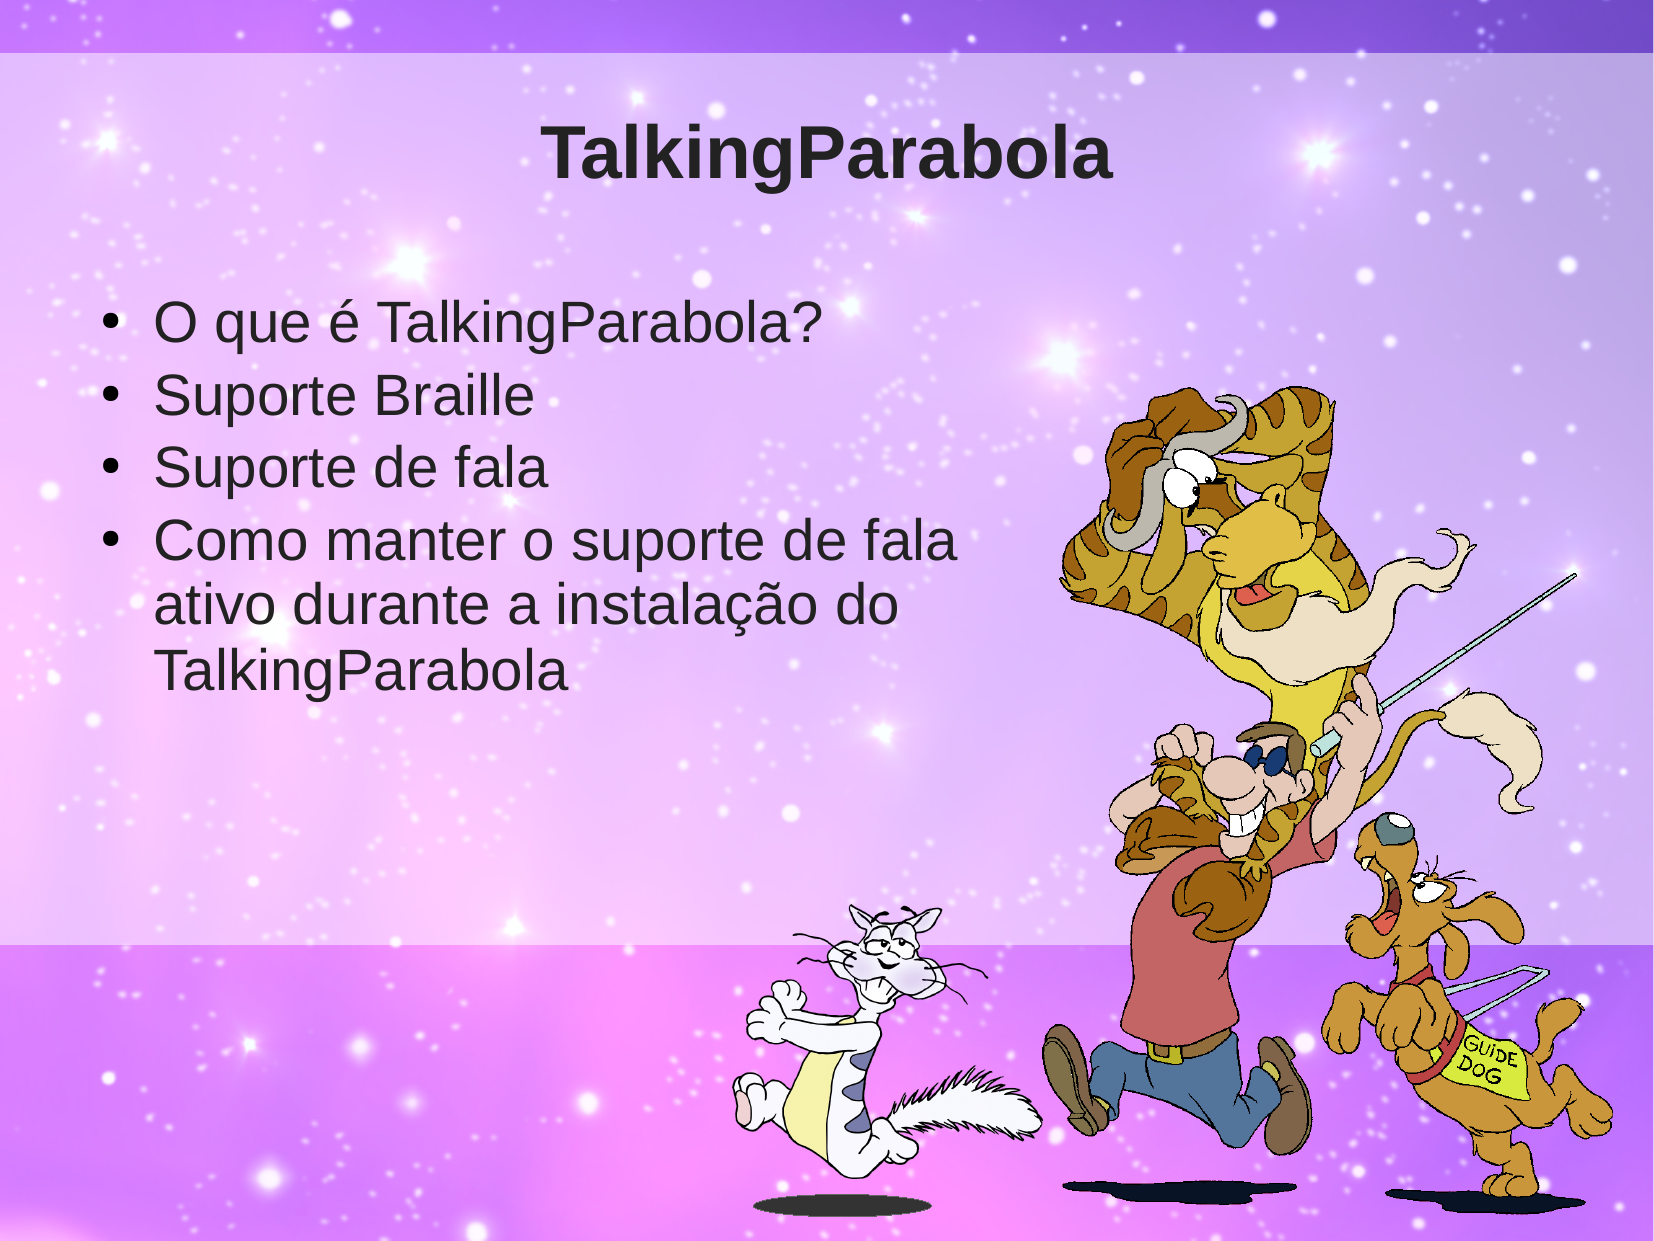

# TalkingParabola
O que é TalkingParabola?
Suporte Braille
Suporte de fala
Como manter o suporte de fala ativo durante a instalação do TalkingParabola